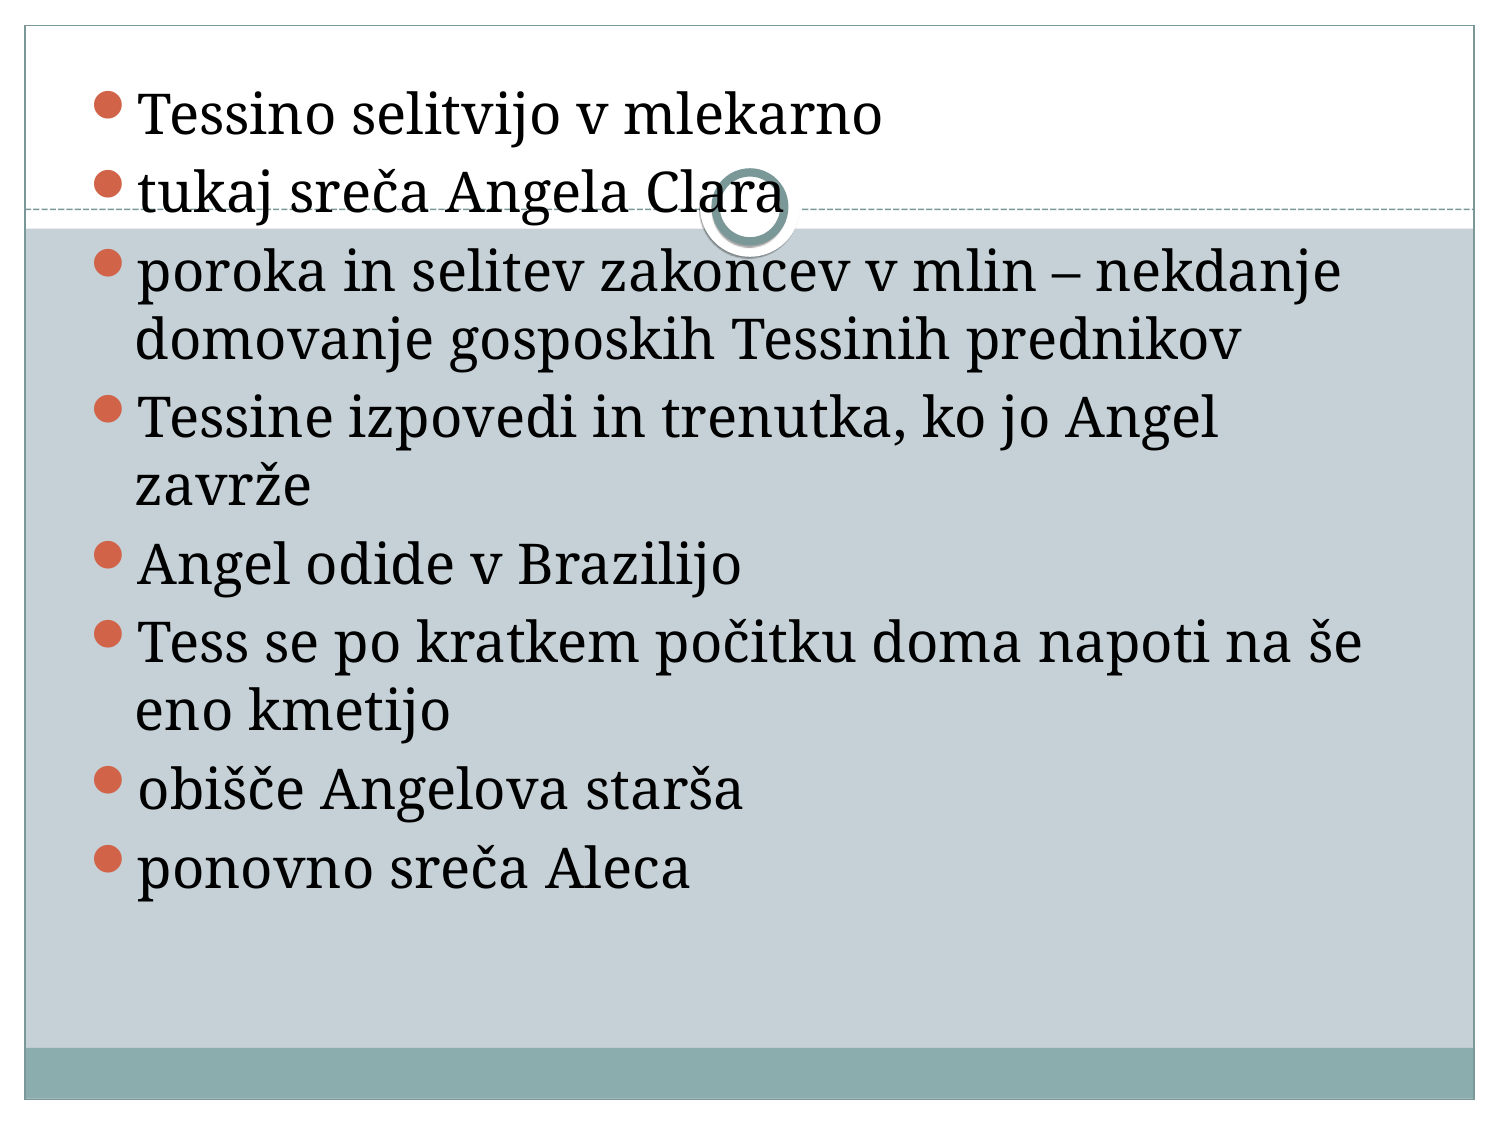

# Tessino selitvijo v mlekarno
tukaj sreča Angela Clara
poroka in selitev zakoncev v mlin – nekdanje domovanje gosposkih Tessinih prednikov
Tessine izpovedi in trenutka, ko jo Angel zavrže
Angel odide v Brazilijo
Tess se po kratkem počitku doma napoti na še eno kmetijo
obišče Angelova starša
ponovno sreča Aleca